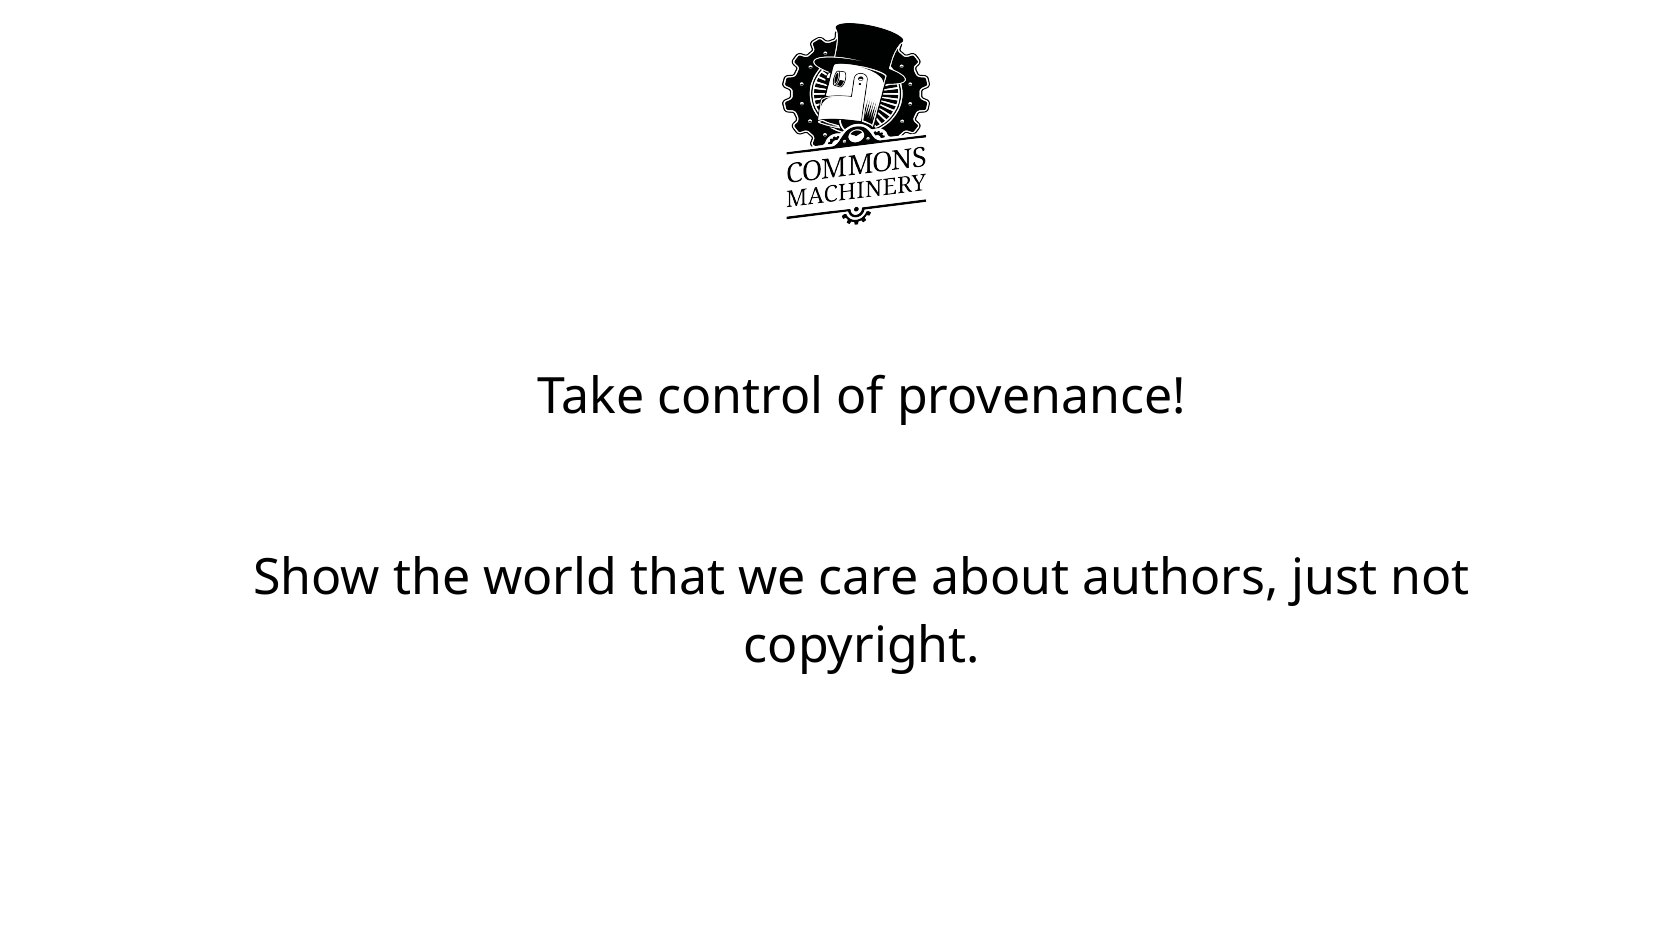

#
Take control of provenance!
Show the world that we care about authors, just not copyright.